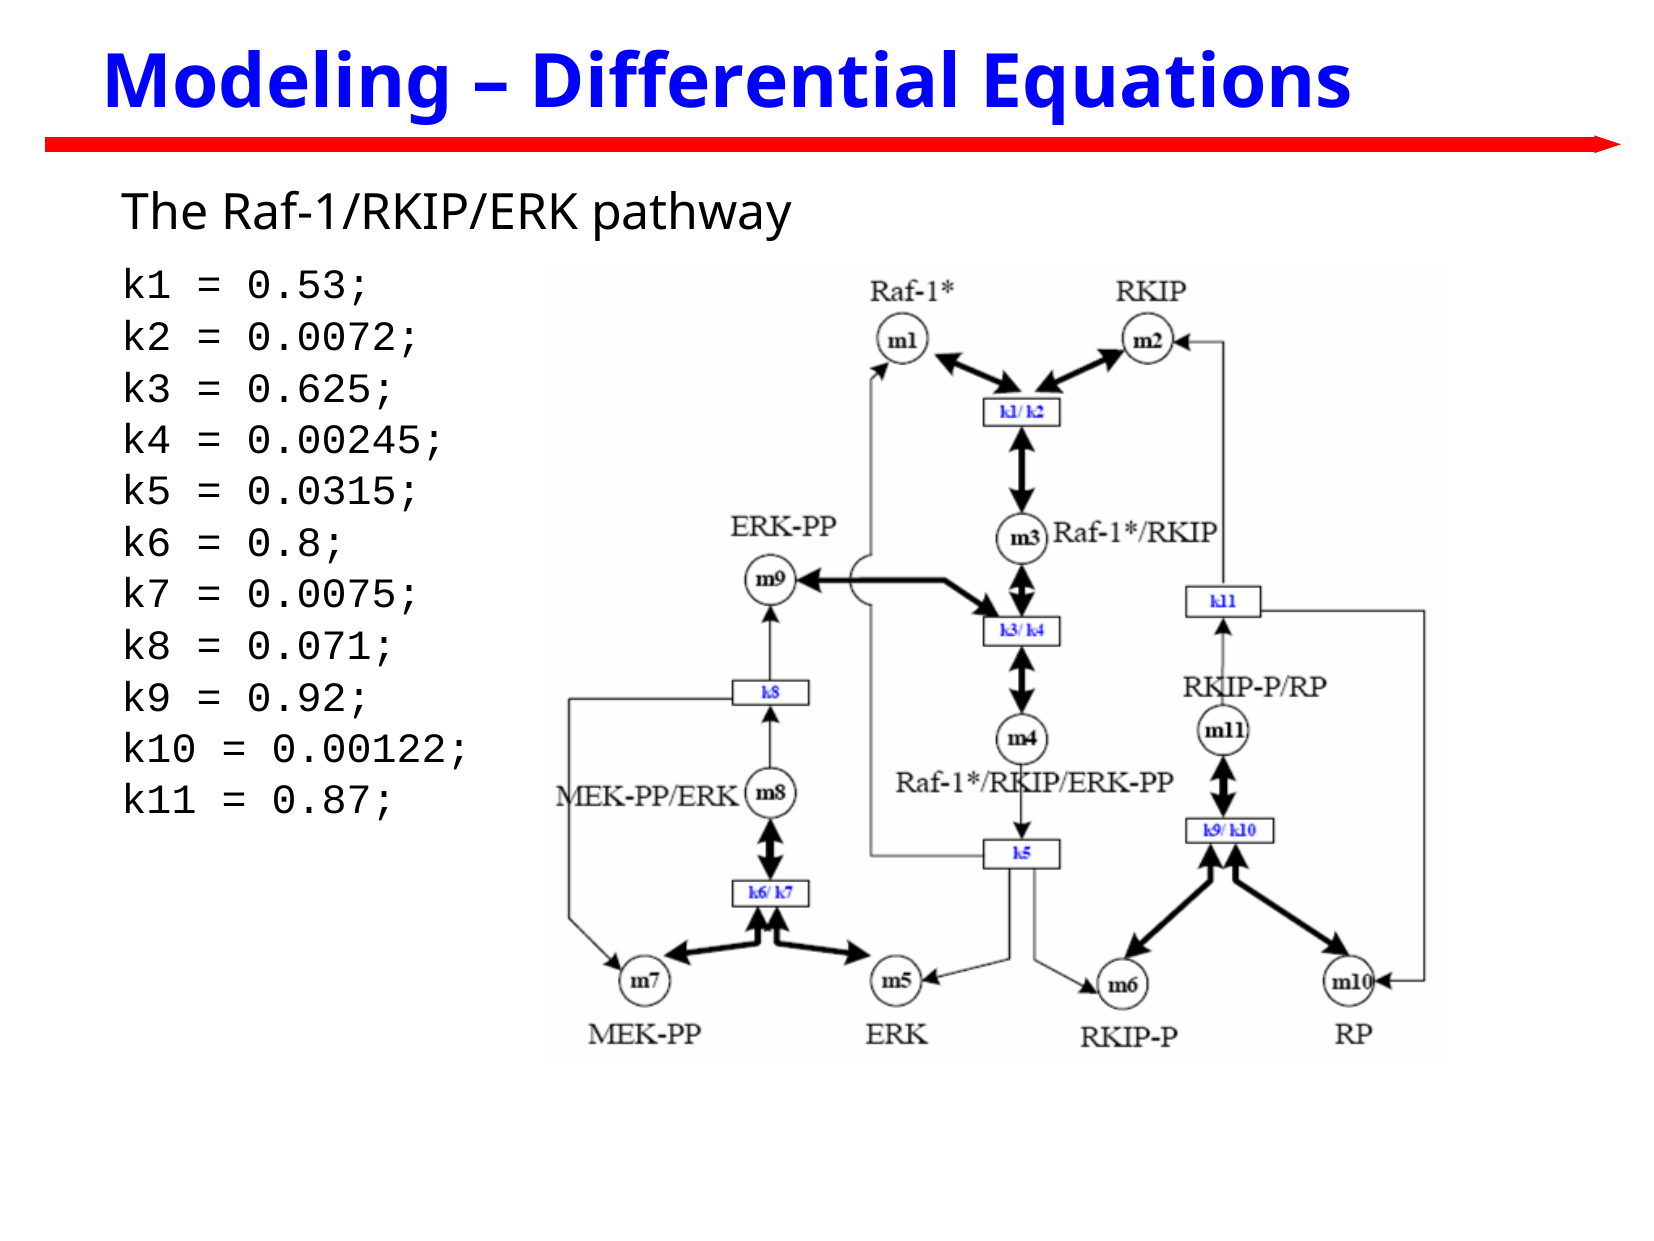

# Modeling – Differential Equations
The Raf-1/RKIP/ERK pathway
k1 = 0.53;
k2 = 0.0072;
k3 = 0.625;
k4 = 0.00245;
k5 = 0.0315;
k6 = 0.8;
k7 = 0.0075;
k8 = 0.071;
k9 = 0.92;
k10 = 0.00122;
k11 = 0.87;